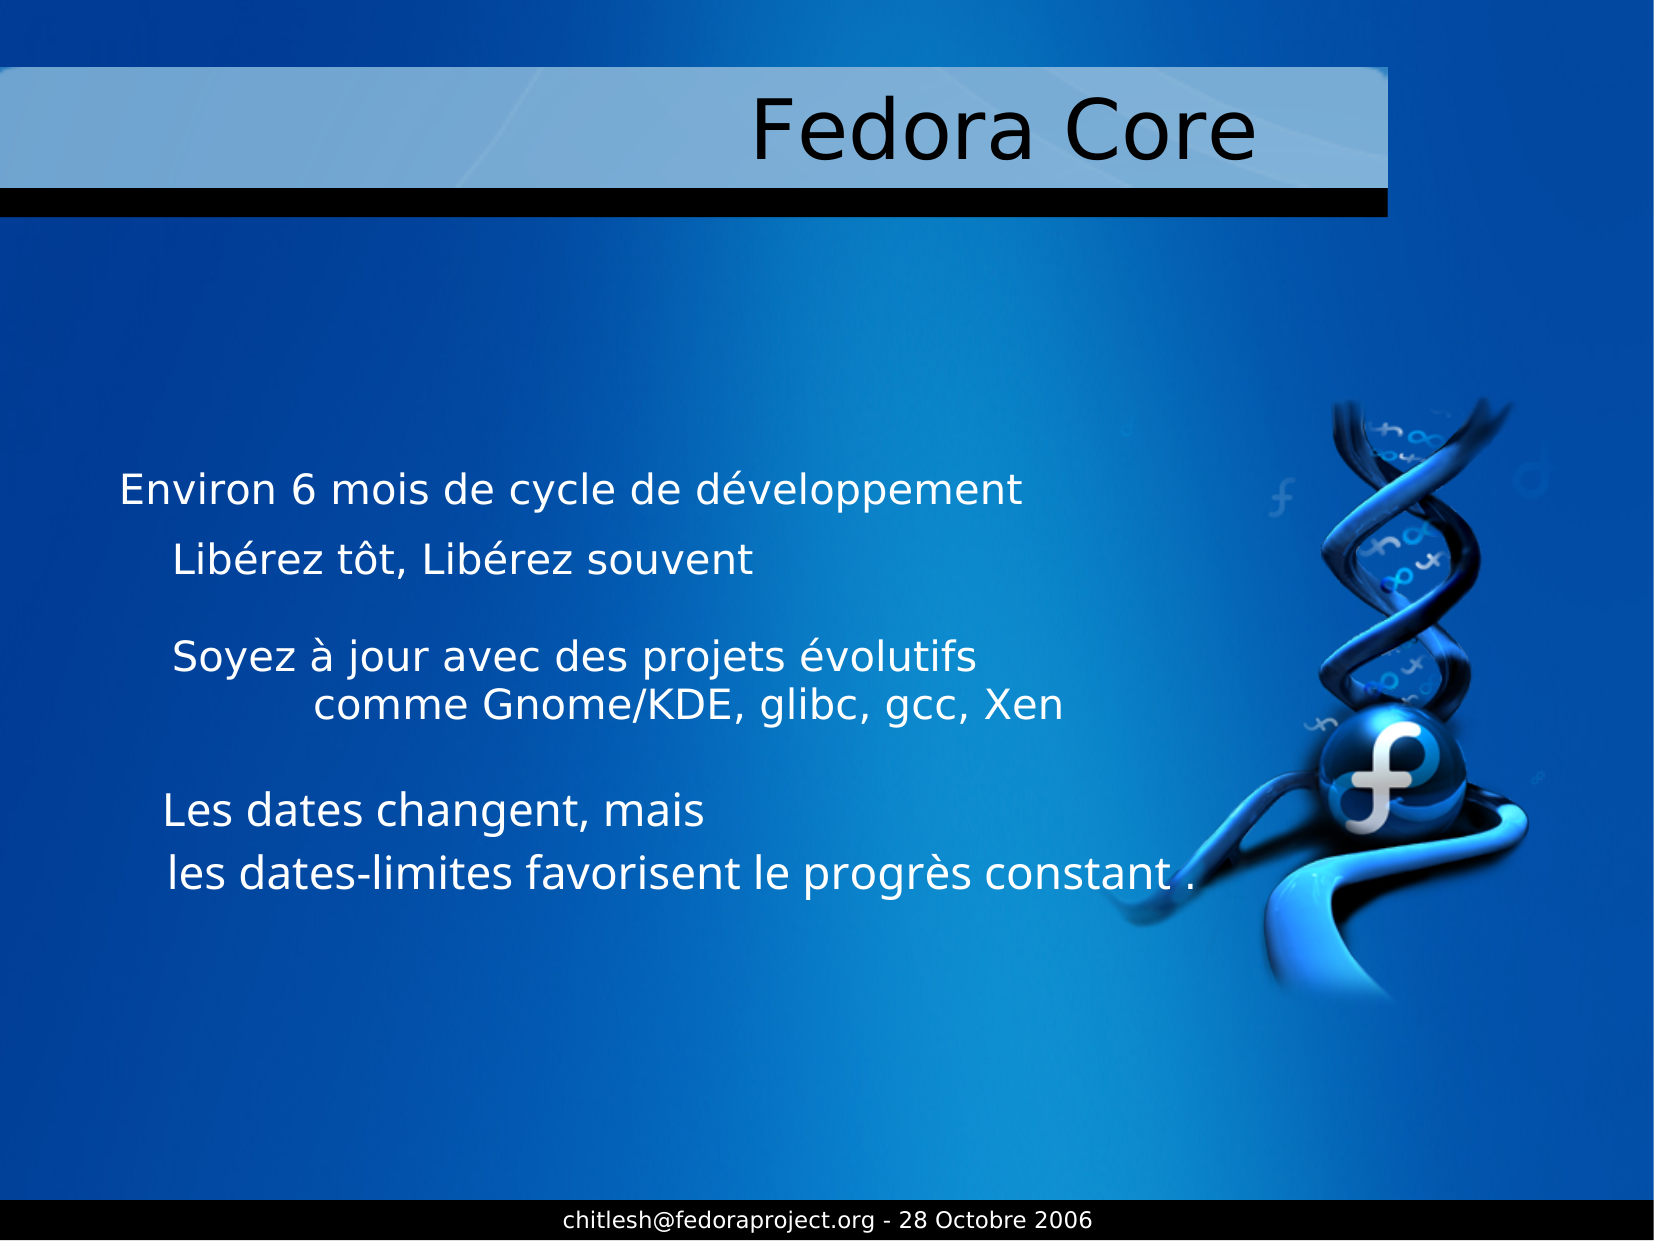

Fedora Core
Environ 6 mois de cycle de développement
 Libérez tôt, Libérez souvent
 Soyez à jour avec des projets évolutifs
	 comme Gnome/KDE, glibc, gcc, Xen
 Les dates changent, mais
 les dates-limites favorisent le progrès constant .